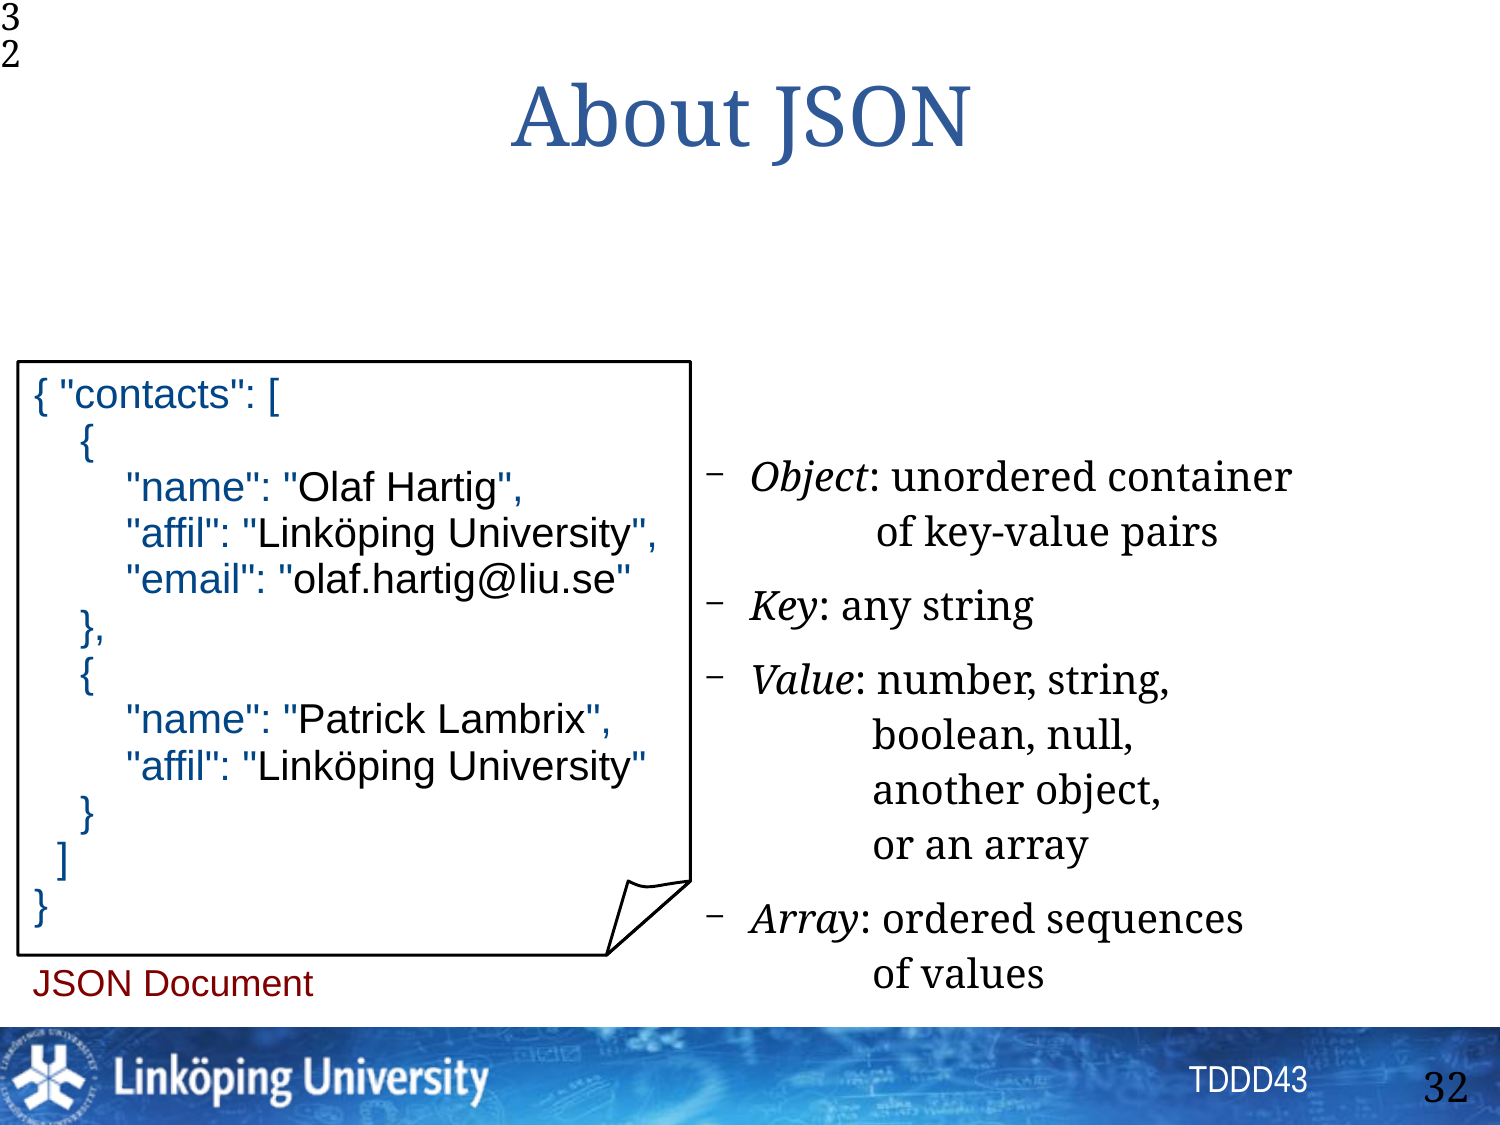

# About JSON
{ "contacts": [
 {
 "name": "Olaf Hartig",
 "affil": "Linköping University",
 "email": "olaf.hartig@liu.se"
 },
 {
 "name": "Patrick Lambrix",
 "affil": "Linköping University"
 }
 ]
}
JSON Document
Object: unordered container
 of key-value pairs
Key: any string
Value: number, string,
	 boolean, null,
	 another object,
	 or an array
Array: ordered sequences
	 of values